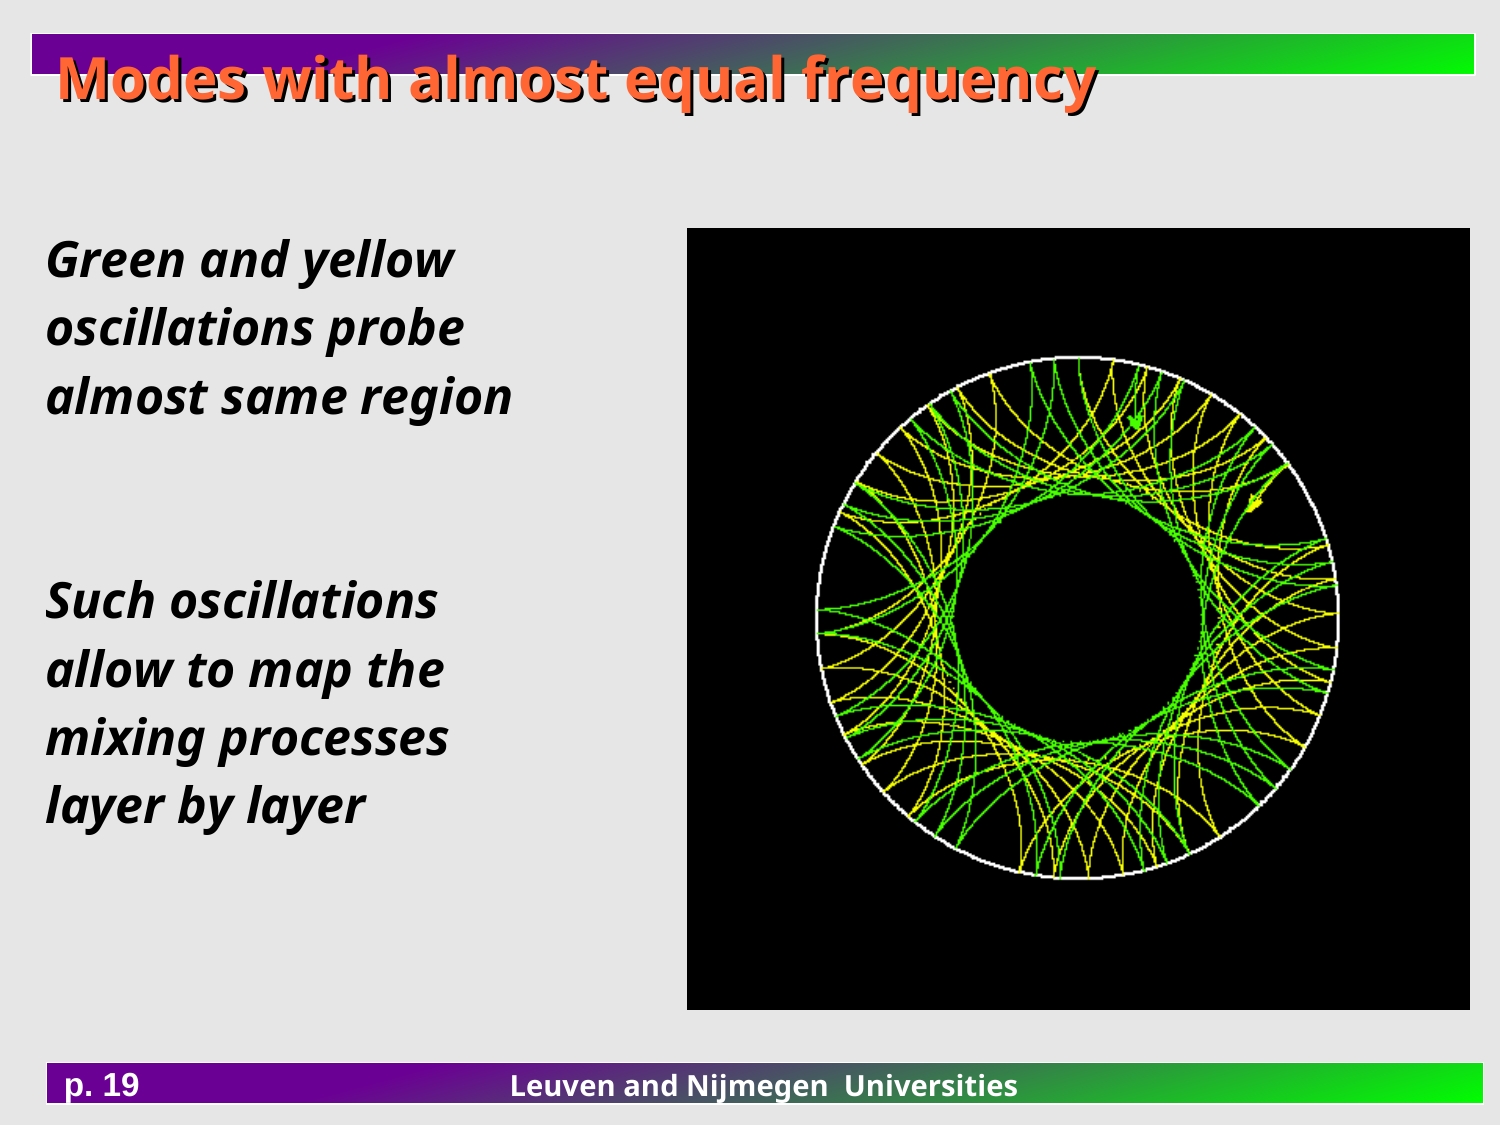

# Modes with almost equal frequency
Green and yellow
oscillations probe
almost same region
Such oscillations
allow to map the
mixing processes
layer by layer